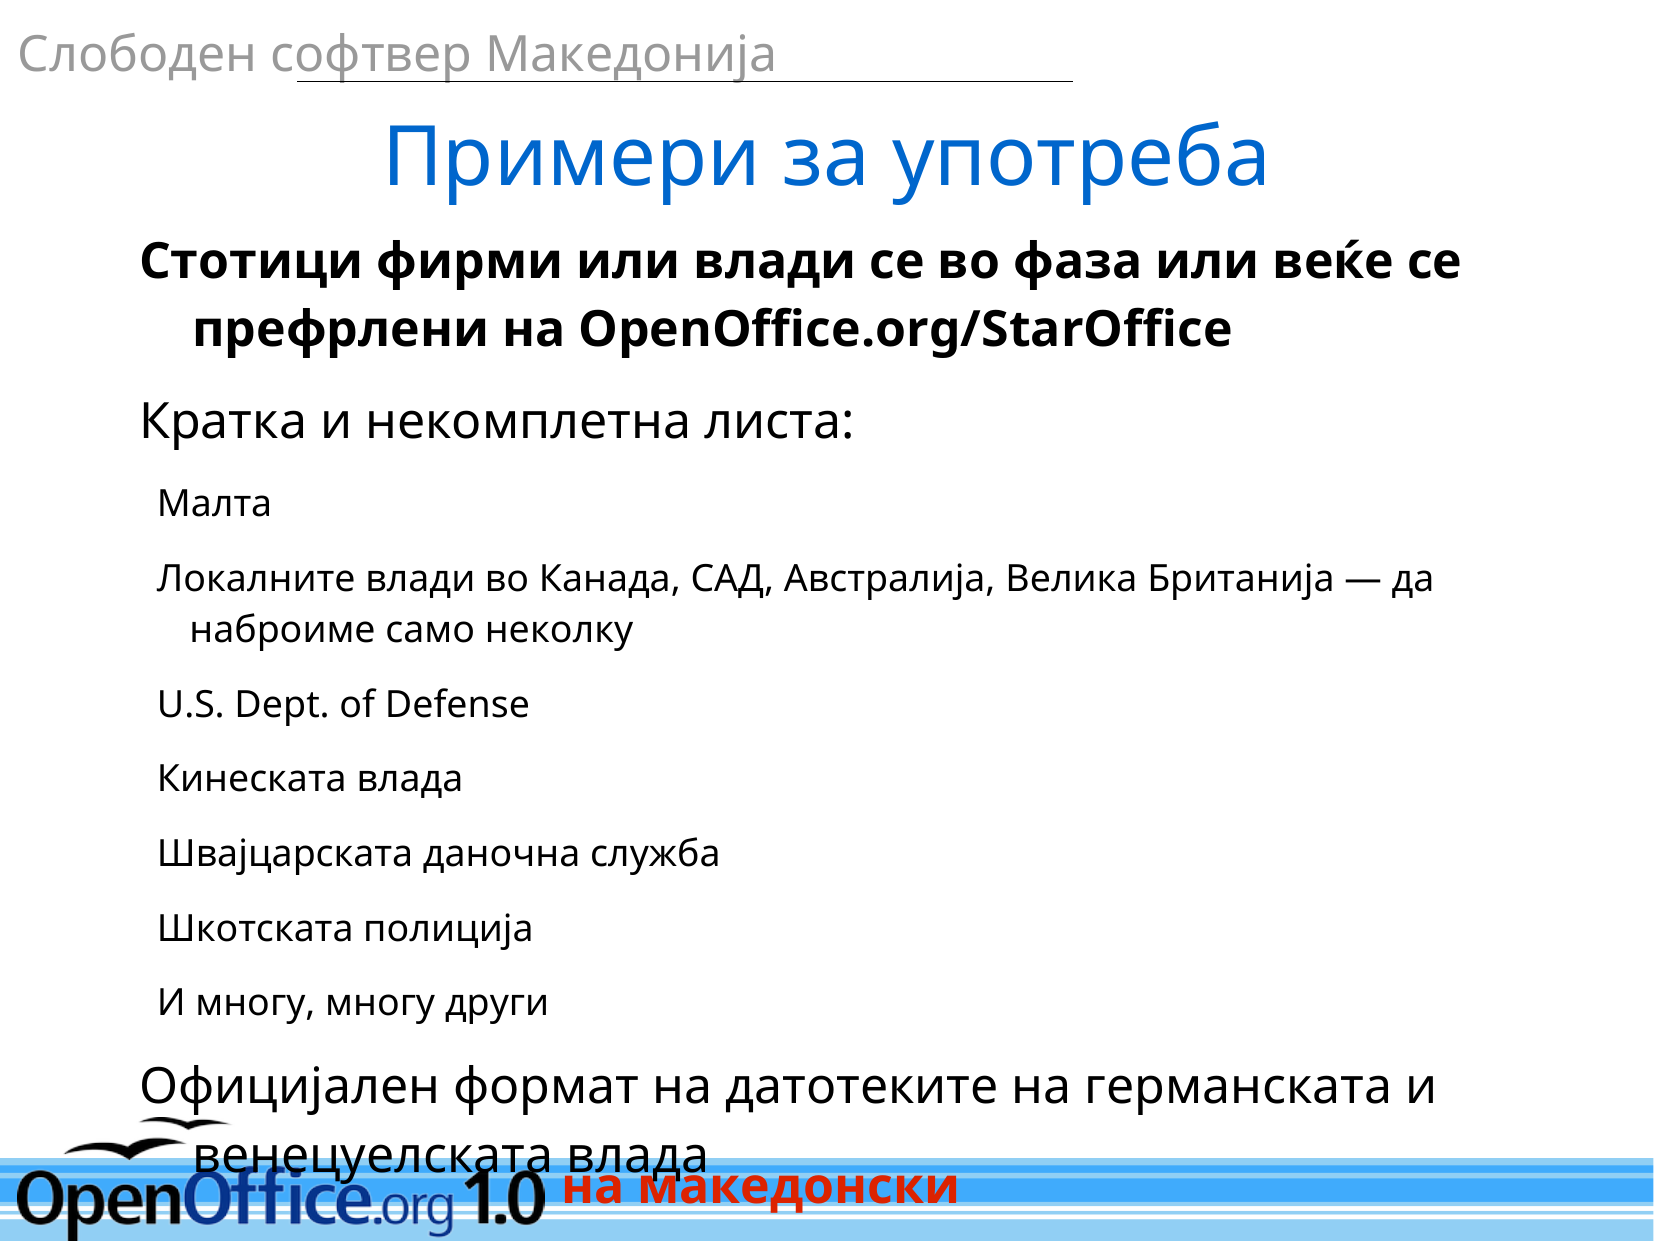

# Примери за употреба
Стотици фирми или влади се во фаза или веќе се префрлени на OpenOffice.org/StarOffice
Кратка и некомплетна листа:
Малта
Локалните влади во Канада, САД, Австралија, Велика Британија — да наброиме само неколку
U.S. Dept. of Defense
Кинеската влада
Швајцарската даночна служба
Шкотската полиција
И многу, многу други
Официјален формат на датотеките на германската и венецуелската влада